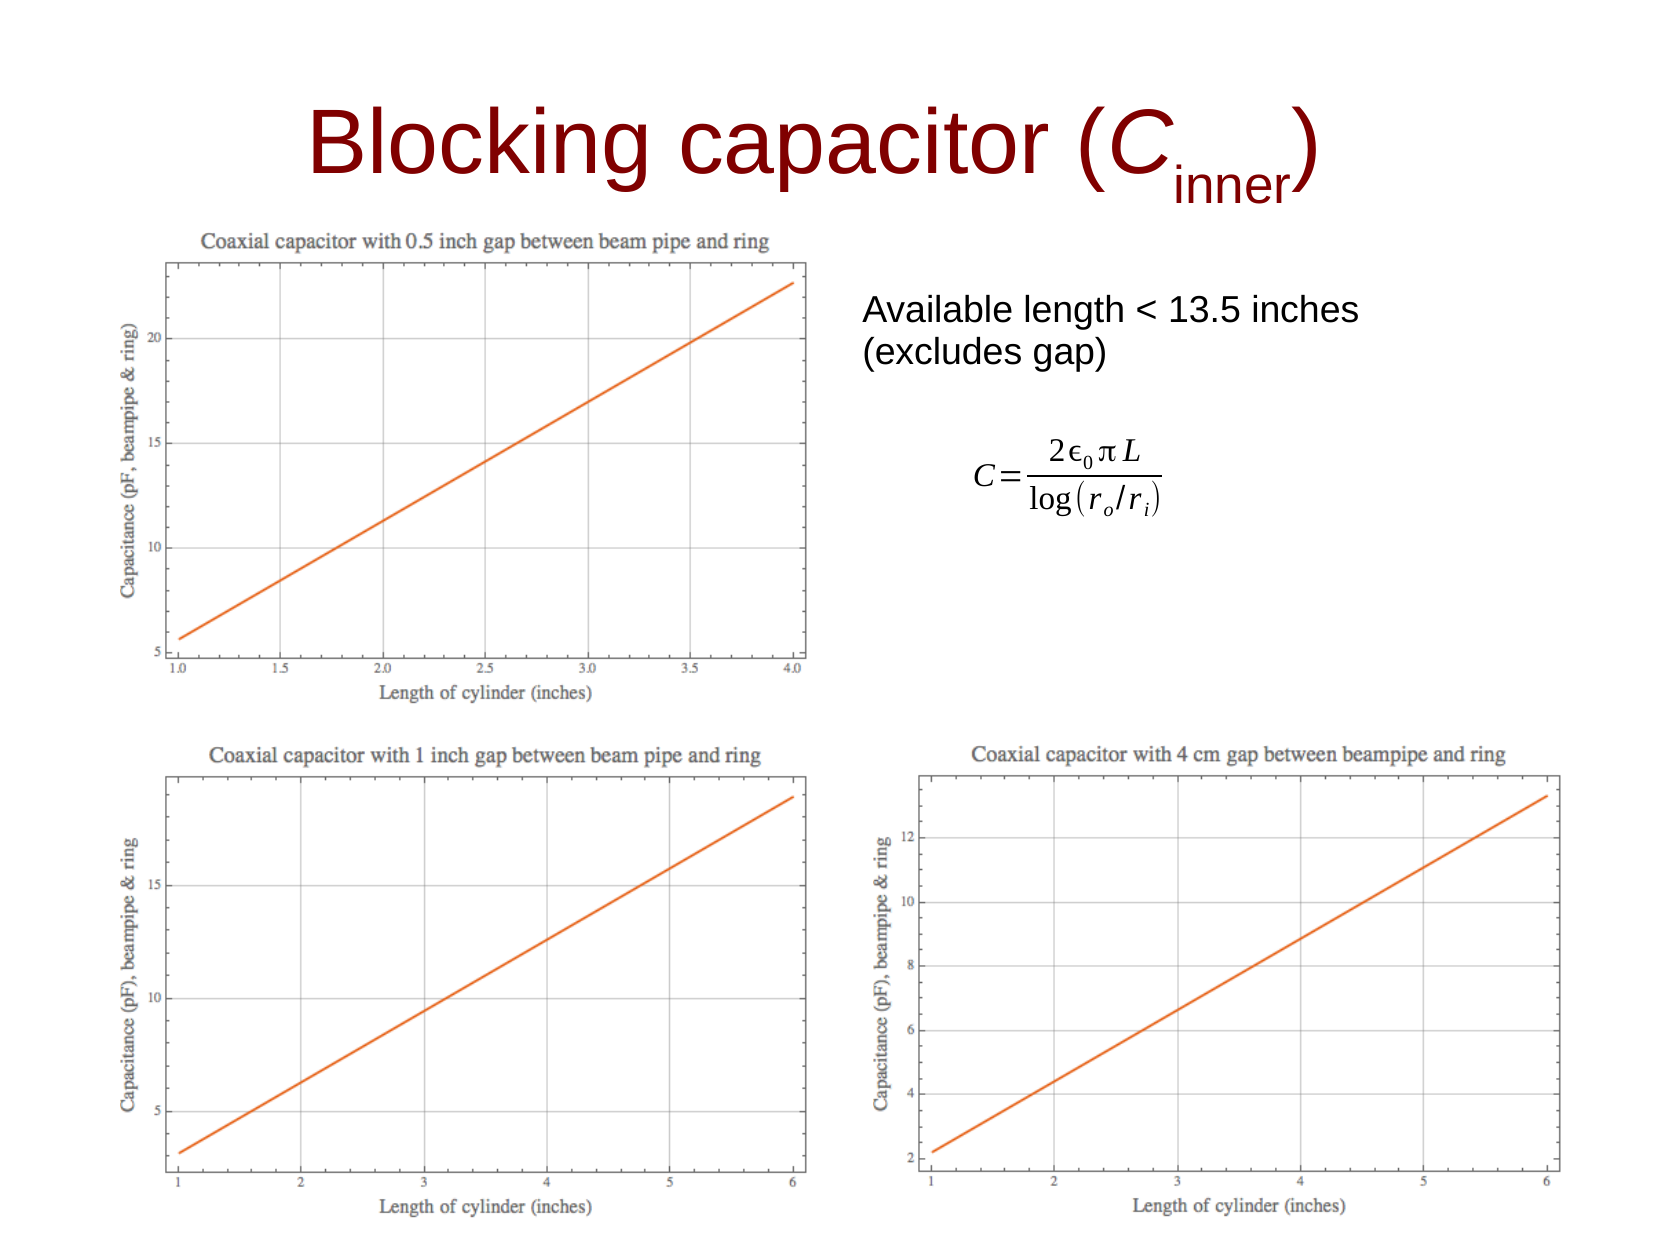

# Blocking capacitor (Cinner)
Available length < 13.5 inches (excludes gap)